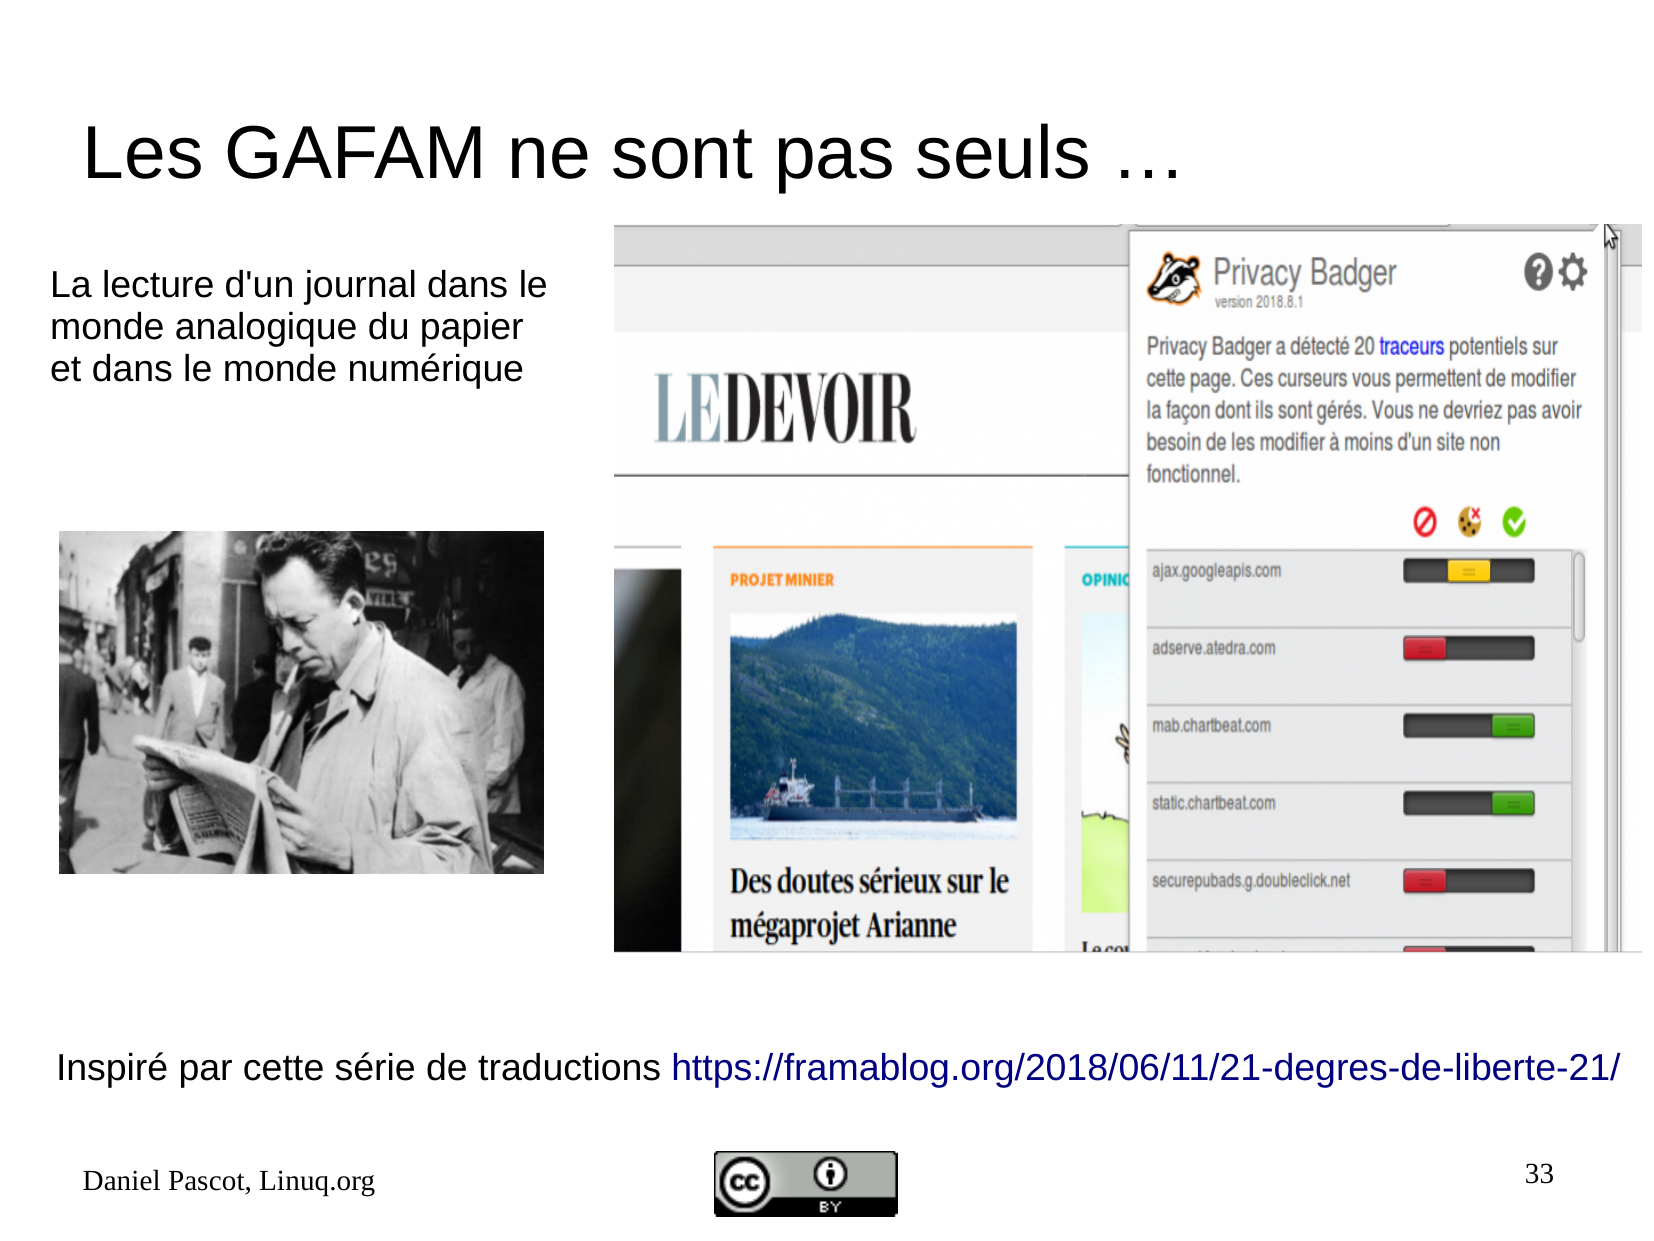

# Les GAFAM ne sont pas seuls …
La lecture d'un journal dans le monde analogique du papier et dans le monde numérique
Inspiré par cette série de traductions
https://framablog.org/2018/06/11/21-degres-de-liberte-21/
33
15-08- 2018